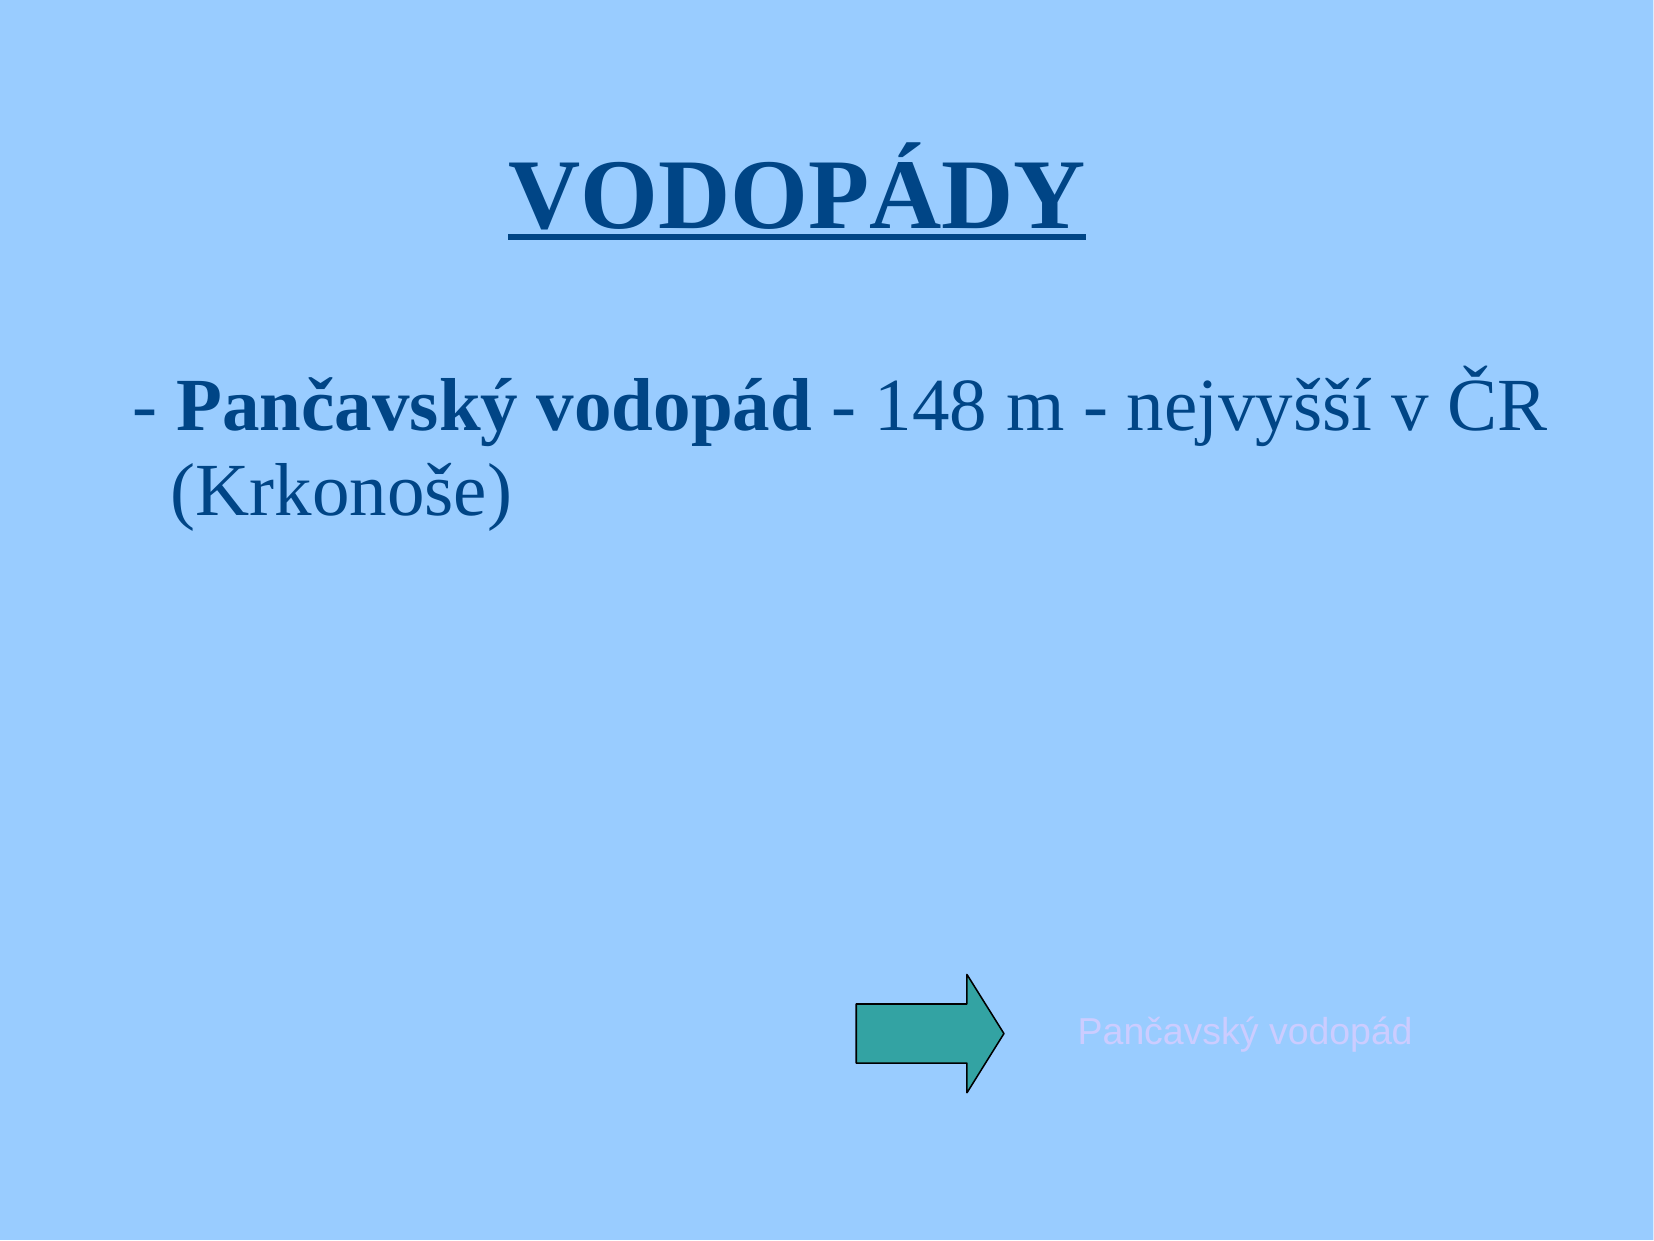

VODOPÁDY
- Pančavský vodopád - 148 m - nejvyšší v ČR
 (Krkonoše)
Pančavský vodopád